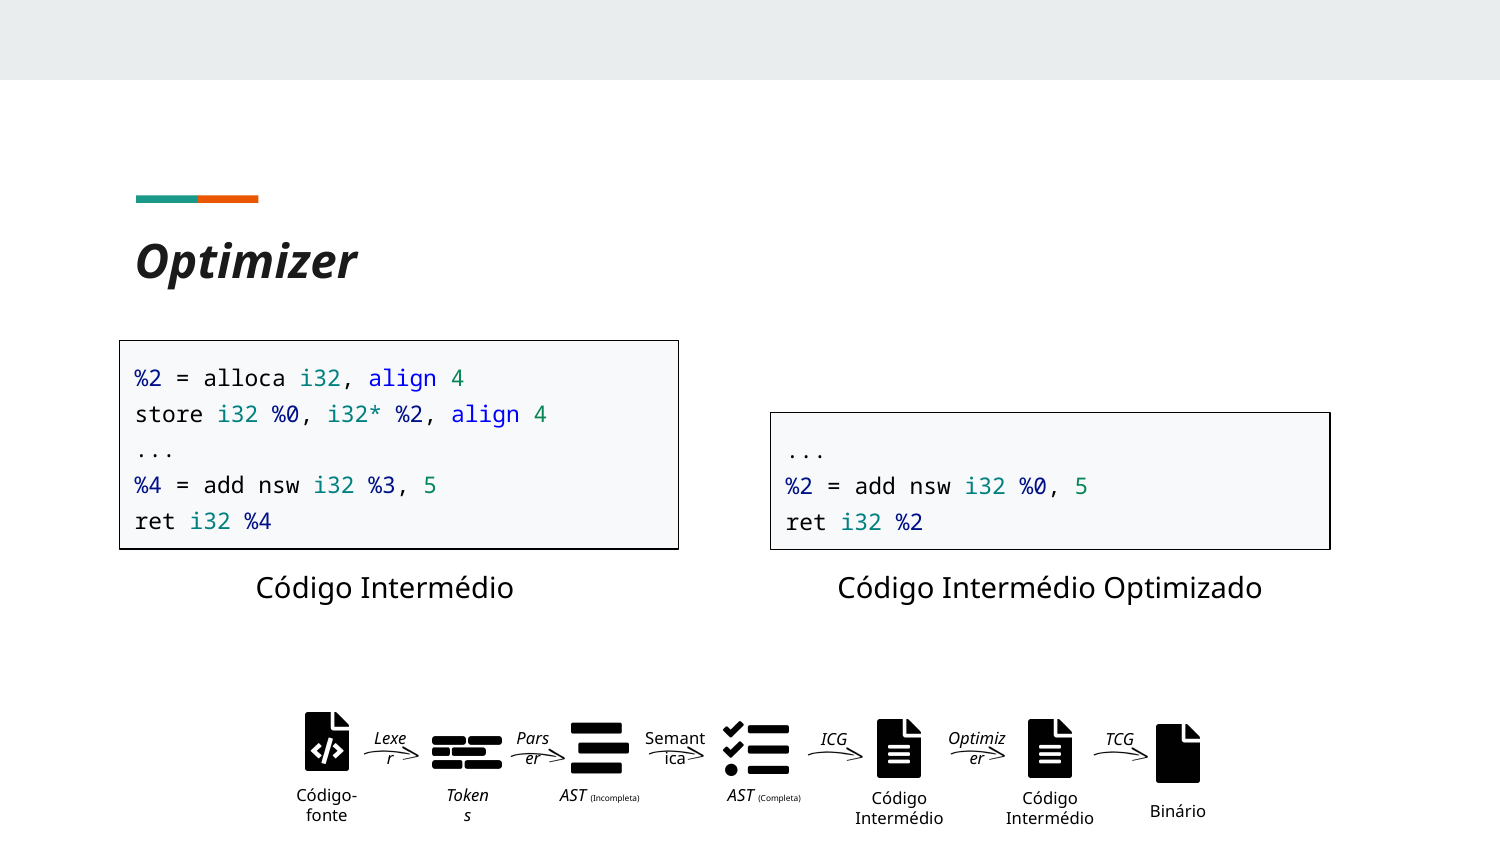

# Optimizer
%2 = alloca i32, align 4
store i32 %0, i32* %2, align 4
...
%4 = add nsw i32 %3, 5
ret i32 %4
...
%2 = add nsw i32 %0, 5
ret i32 %2
Código Intermédio
Código Intermédio Optimizado
Tokens
Código-fonte
Lexer
Parser
Semantica
Optimizer
ICG
TCG
AST (Completa)
Código Intermédio
Código Intermédio
Binário
AST (Incompleta)